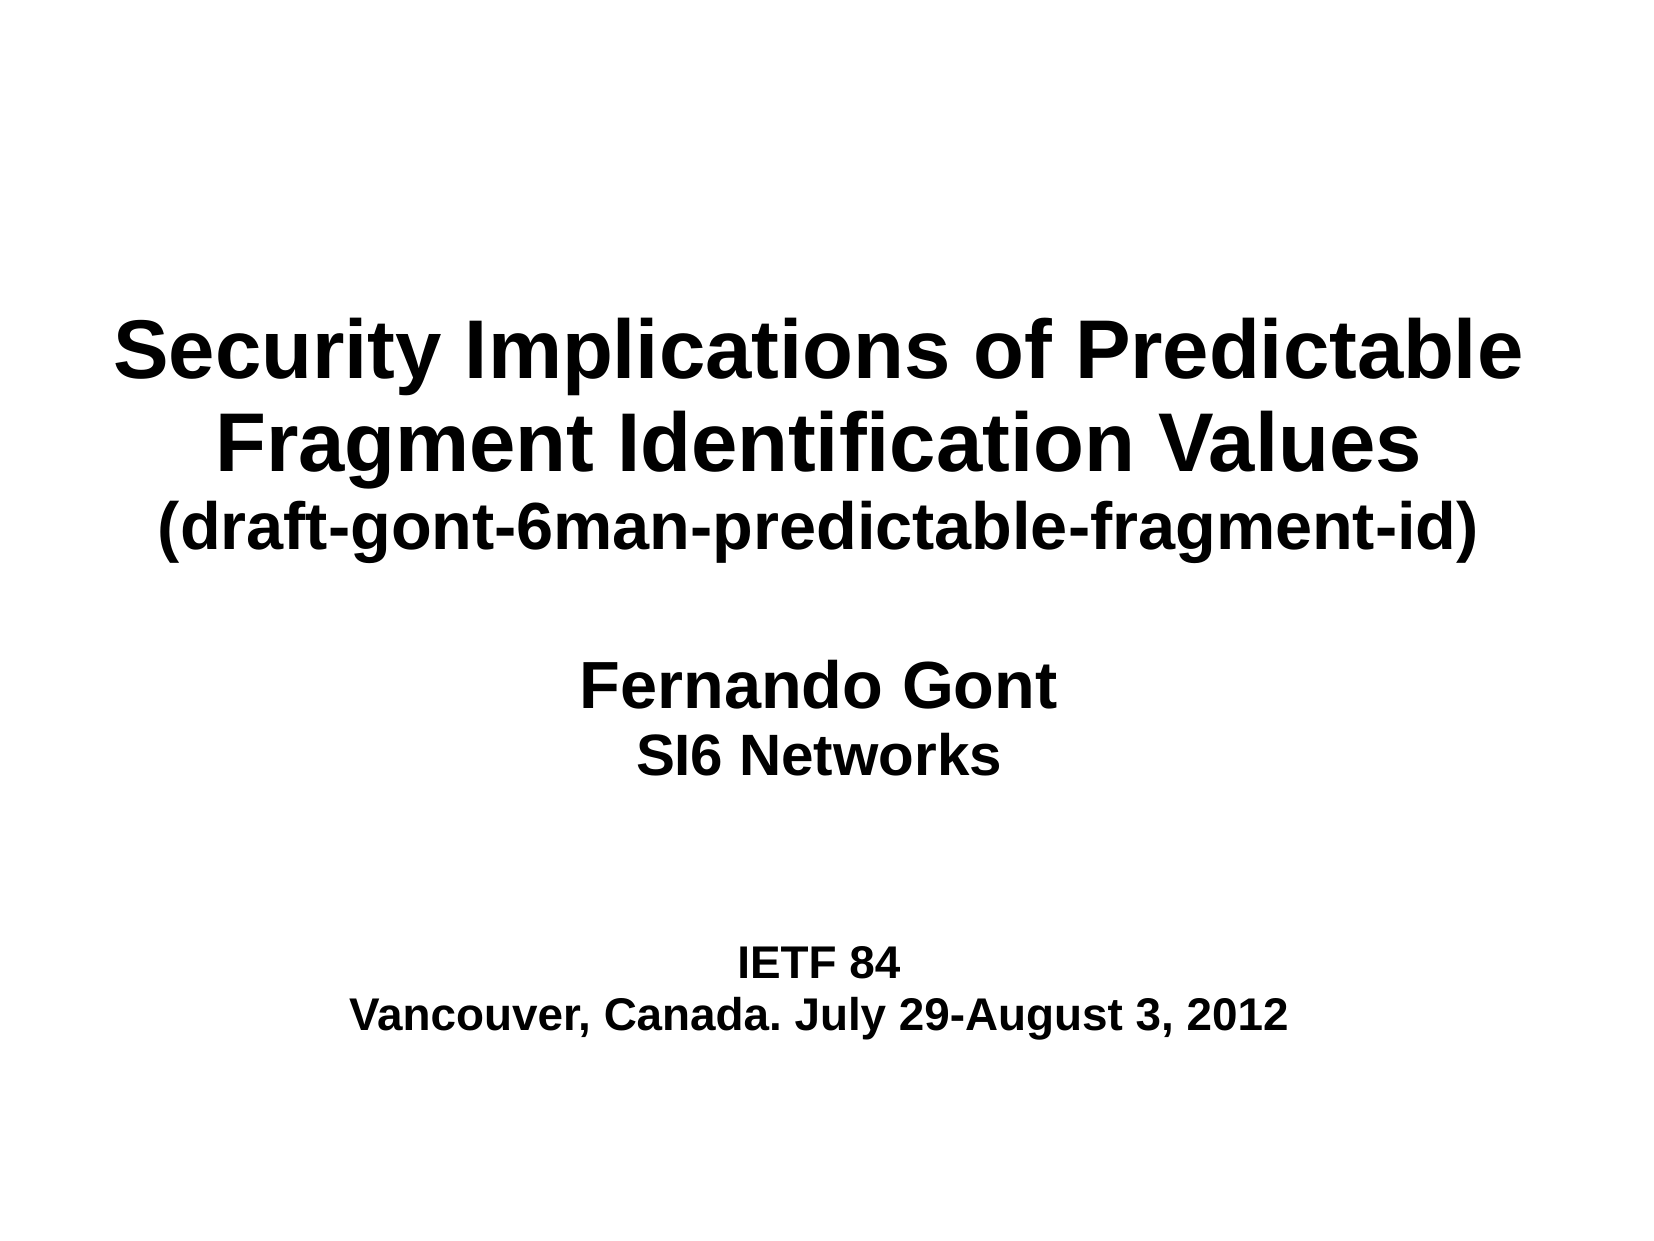

# Security Implications of Predictable Fragment Identification Values
(draft-gont-6man-predictable-fragment-id)
Fernando Gont
SI6 Networks
IETF 84
Vancouver, Canada. July 29-August 3, 2012